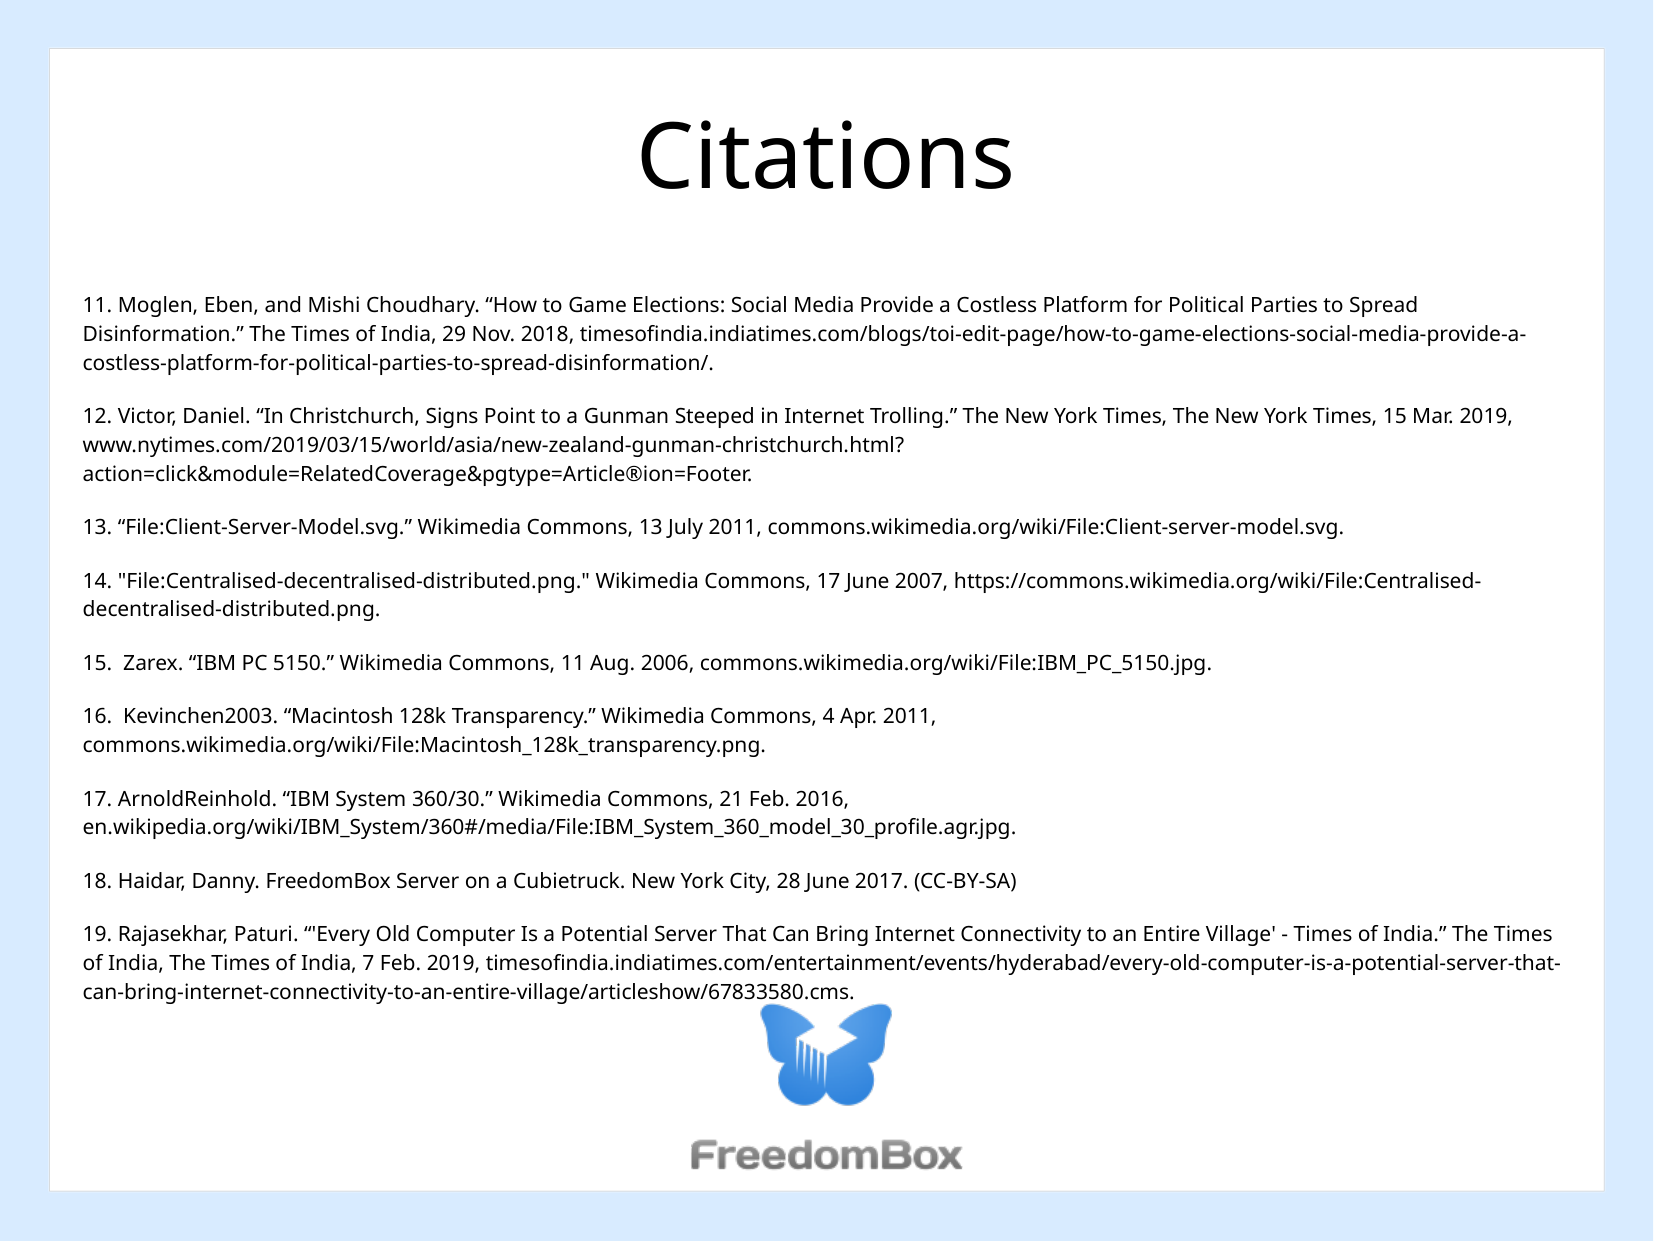

# Citations
11. Moglen, Eben, and Mishi Choudhary. “How to Game Elections: Social Media Provide a Costless Platform for Political Parties to Spread Disinformation.” The Times of India, 29 Nov. 2018, timesofindia.indiatimes.com/blogs/toi-edit-page/how-to-game-elections-social-media-provide-a-costless-platform-for-political-parties-to-spread-disinformation/.
12. Victor, Daniel. “In Christchurch, Signs Point to a Gunman Steeped in Internet Trolling.” The New York Times, The New York Times, 15 Mar. 2019, www.nytimes.com/2019/03/15/world/asia/new-zealand-gunman-christchurch.html?action=click&module=RelatedCoverage&pgtype=Article®ion=Footer.
13. “File:Client-Server-Model.svg.” Wikimedia Commons, 13 July 2011, commons.wikimedia.org/wiki/File:Client-server-model.svg.
14. "File:Centralised-decentralised-distributed.png." Wikimedia Commons, 17 June 2007, https://commons.wikimedia.org/wiki/File:Centralised-decentralised-distributed.png.
15. Zarex. “IBM PC 5150.” Wikimedia Commons, 11 Aug. 2006, commons.wikimedia.org/wiki/File:IBM_PC_5150.jpg.
16. Kevinchen2003. “Macintosh 128k Transparency.” Wikimedia Commons, 4 Apr. 2011, commons.wikimedia.org/wiki/File:Macintosh_128k_transparency.png.
17. ArnoldReinhold. “IBM System 360/30.” Wikimedia Commons, 21 Feb. 2016, en.wikipedia.org/wiki/IBM_System/360#/media/File:IBM_System_360_model_30_profile.agr.jpg.
18. Haidar, Danny. FreedomBox Server on a Cubietruck. New York City, 28 June 2017. (CC-BY-SA)
19. Rajasekhar, Paturi. “'Every Old Computer Is a Potential Server That Can Bring Internet Connectivity to an Entire Village' - Times of India.” The Times of India, The Times of India, 7 Feb. 2019, timesofindia.indiatimes.com/entertainment/events/hyderabad/every-old-computer-is-a-potential-server-that-can-bring-internet-connectivity-to-an-entire-village/articleshow/67833580.cms.